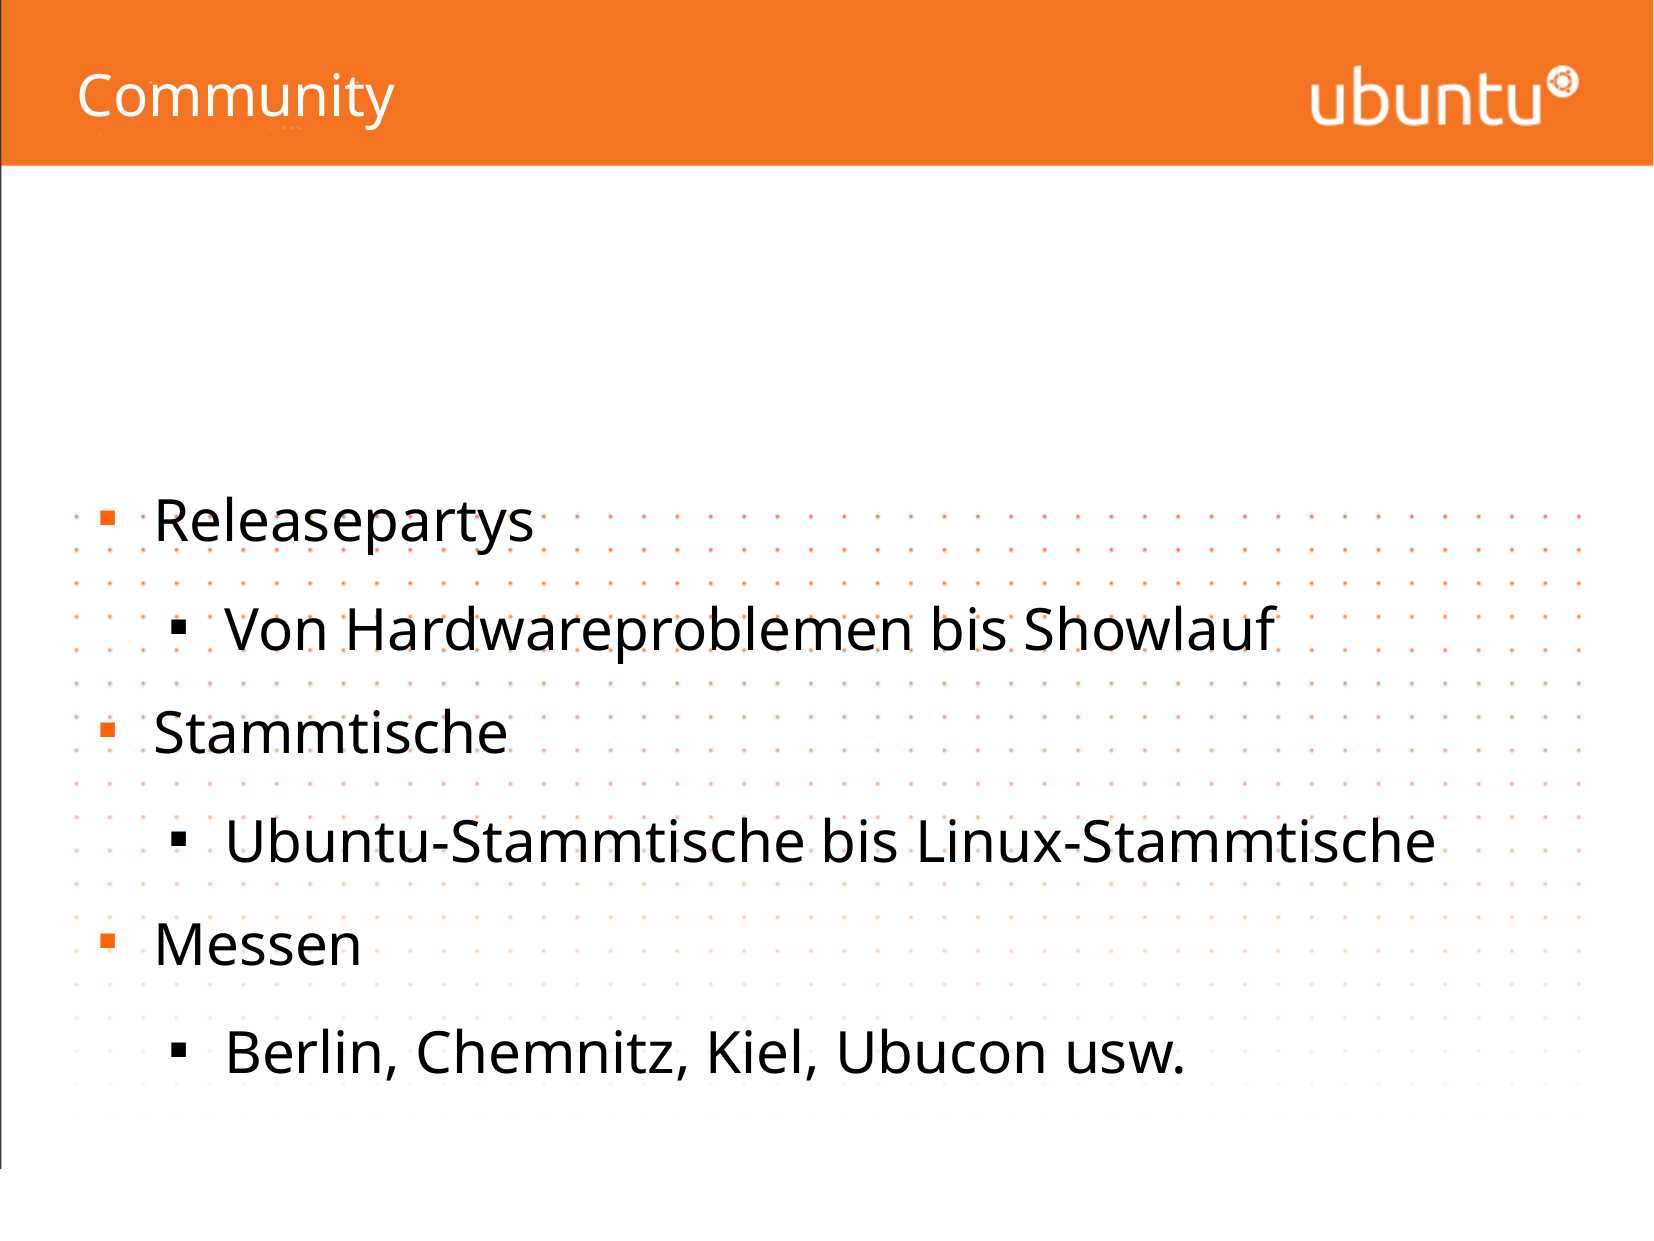

# Community
Releasepartys
Von Hardwareproblemen bis Showlauf
Stammtische
Ubuntu-Stammtische bis Linux-Stammtische
Messen
Berlin, Chemnitz, Kiel, Ubucon usw.